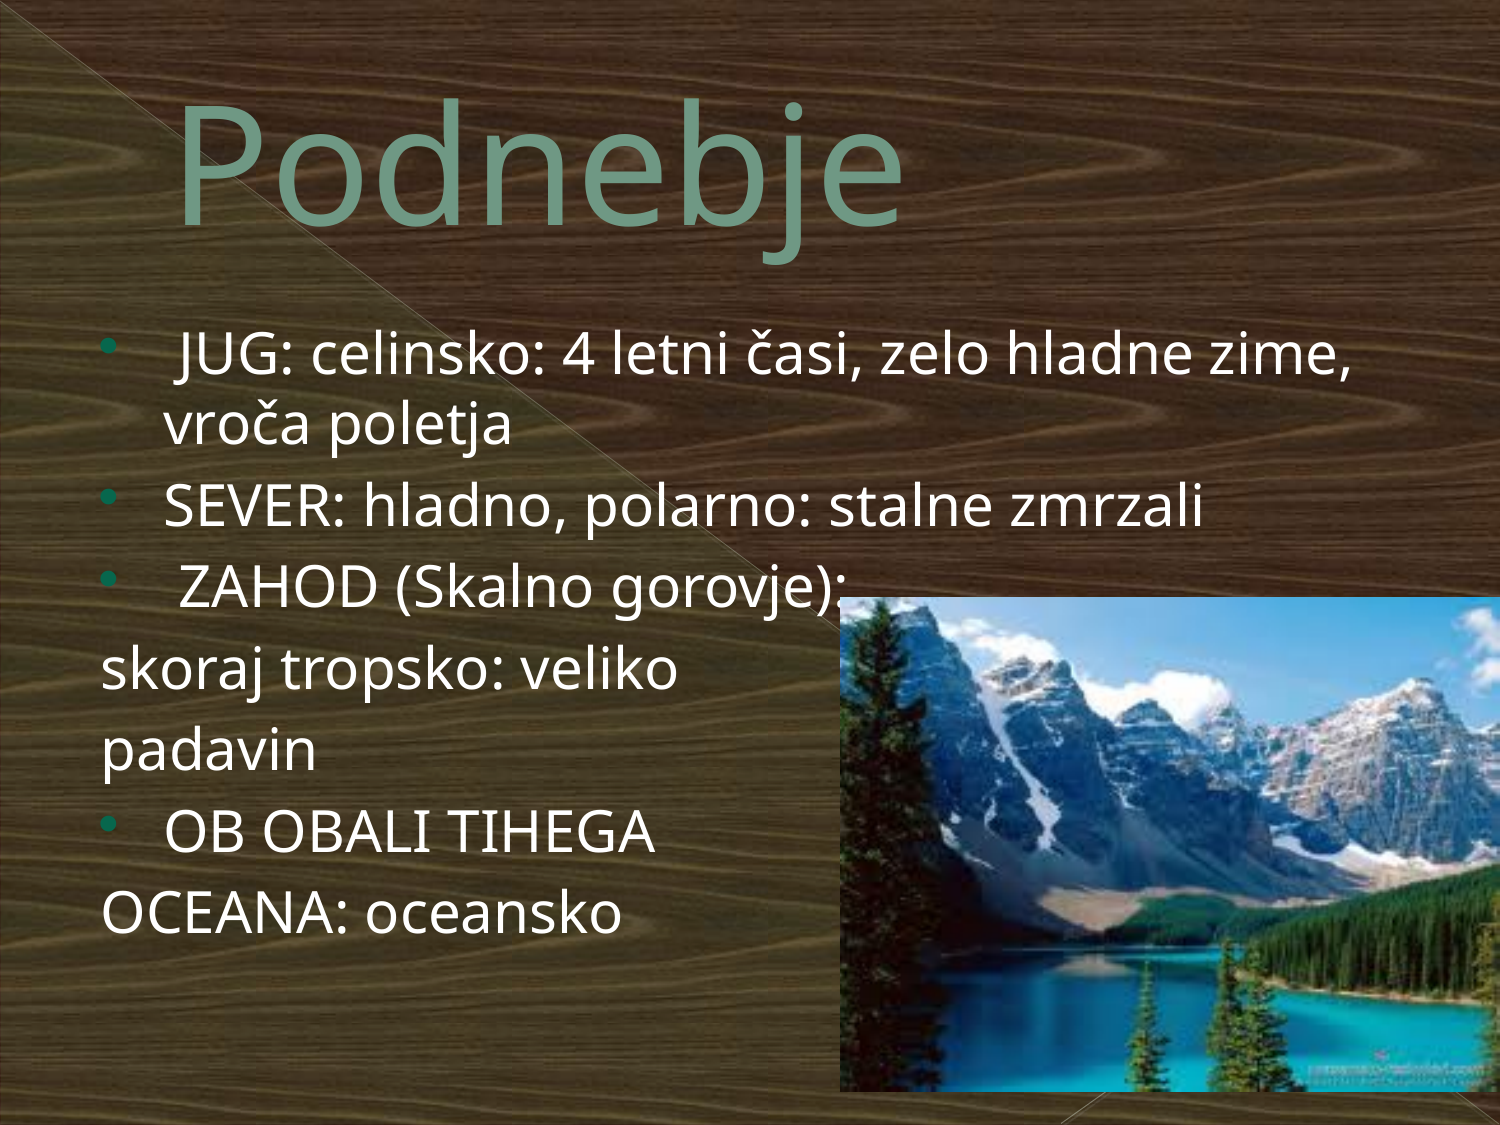

# Podnebje
 JUG: celinsko: 4 letni časi, zelo hladne zime, vroča poletja
SEVER: hladno, polarno: stalne zmrzali
 ZAHOD (Skalno gorovje):
skoraj tropsko: veliko
padavin
OB OBALI TIHEGA
OCEANA: oceansko